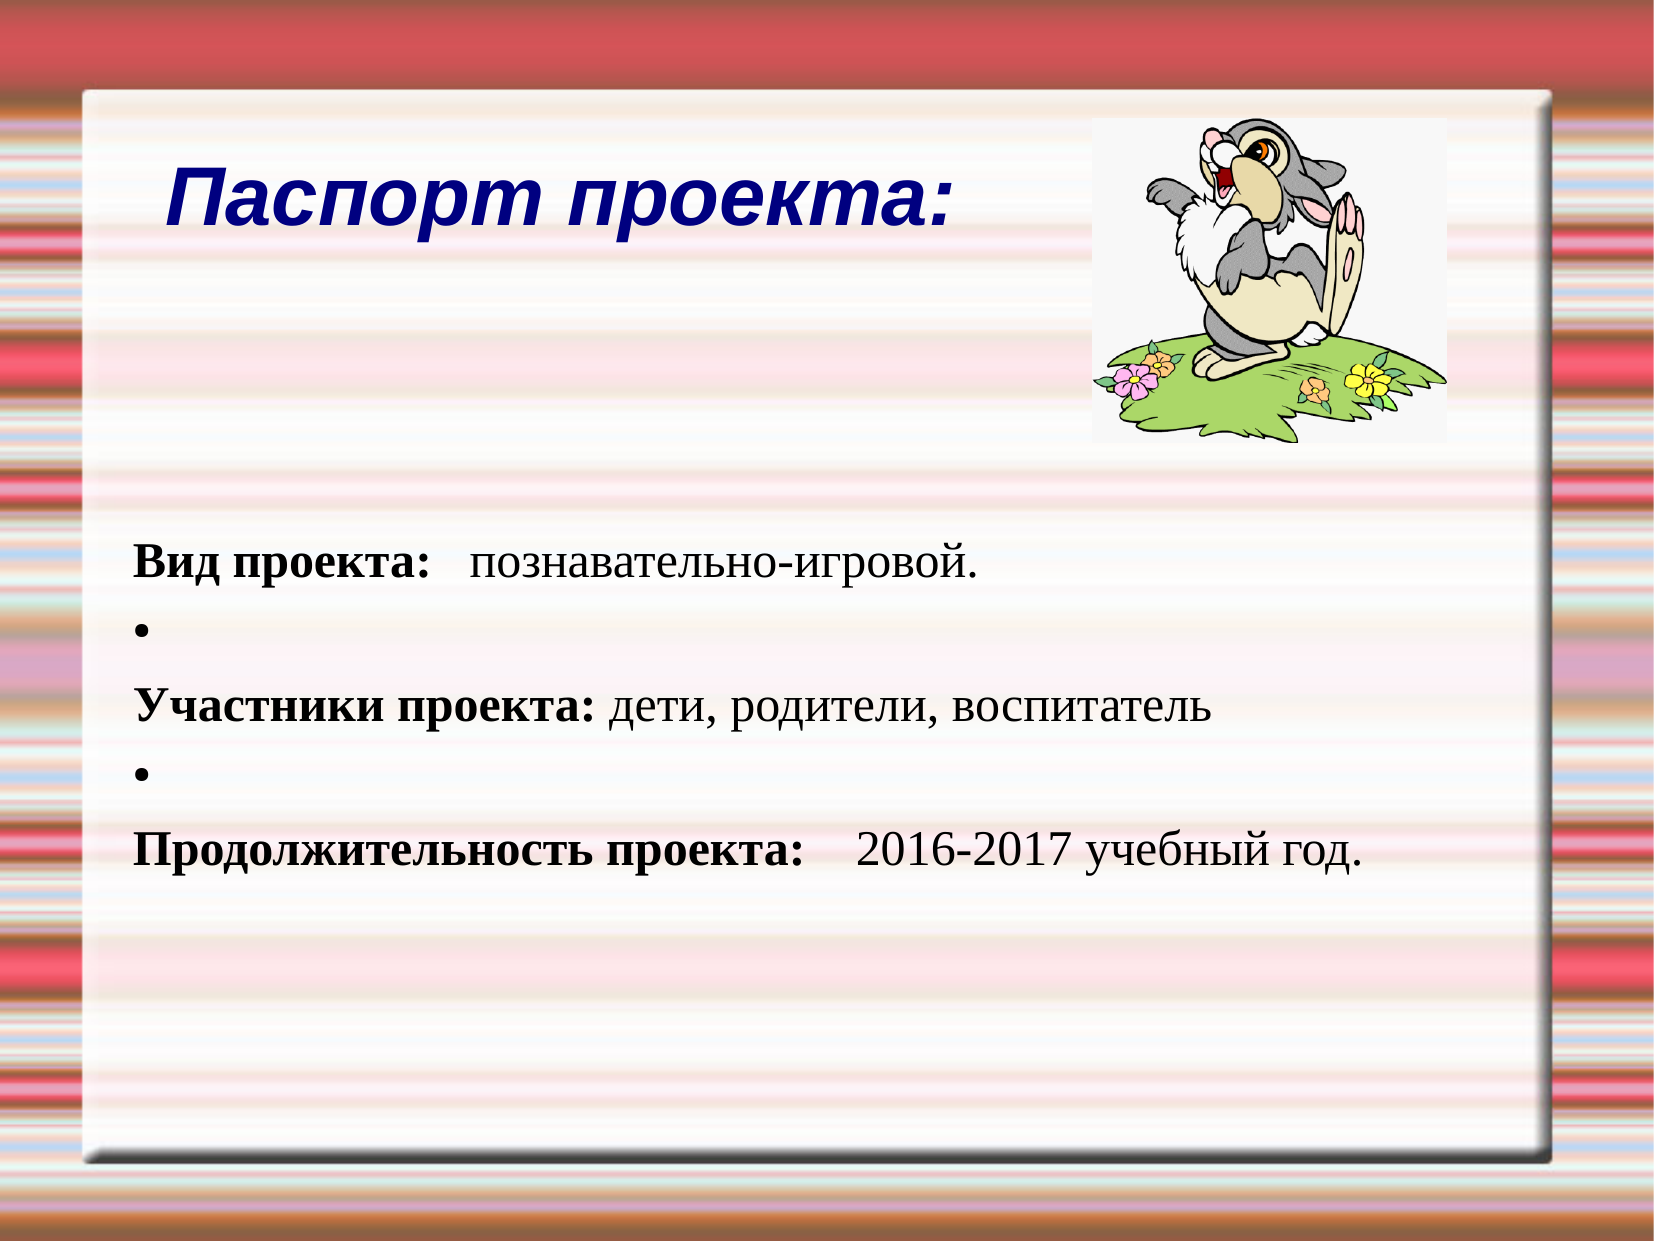

Паспорт проекта:
Вид проекта: познавательно-игровой.
Участники проекта: дети, родители, воспитатель
Продолжительность проекта: 2016-2017 учебный год.